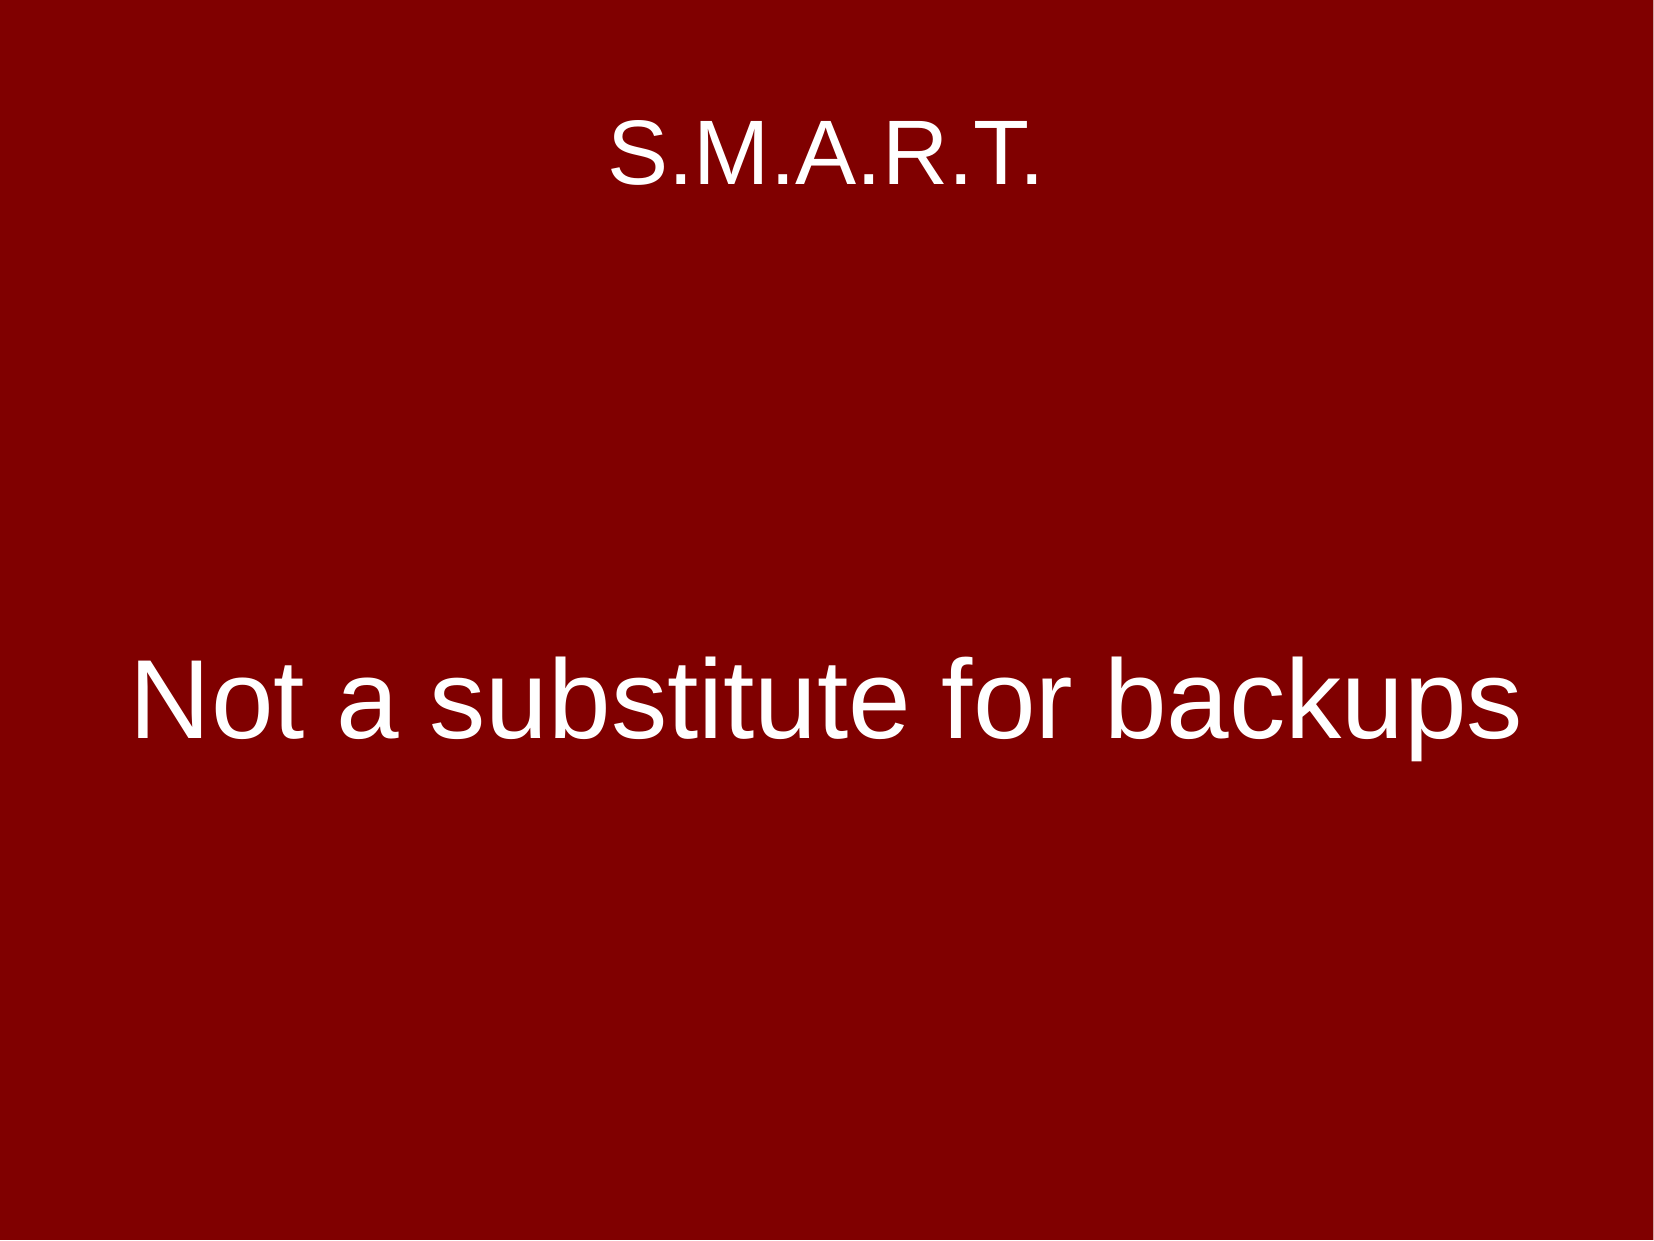

# S.M.A.R.T.
Not a substitute for backups